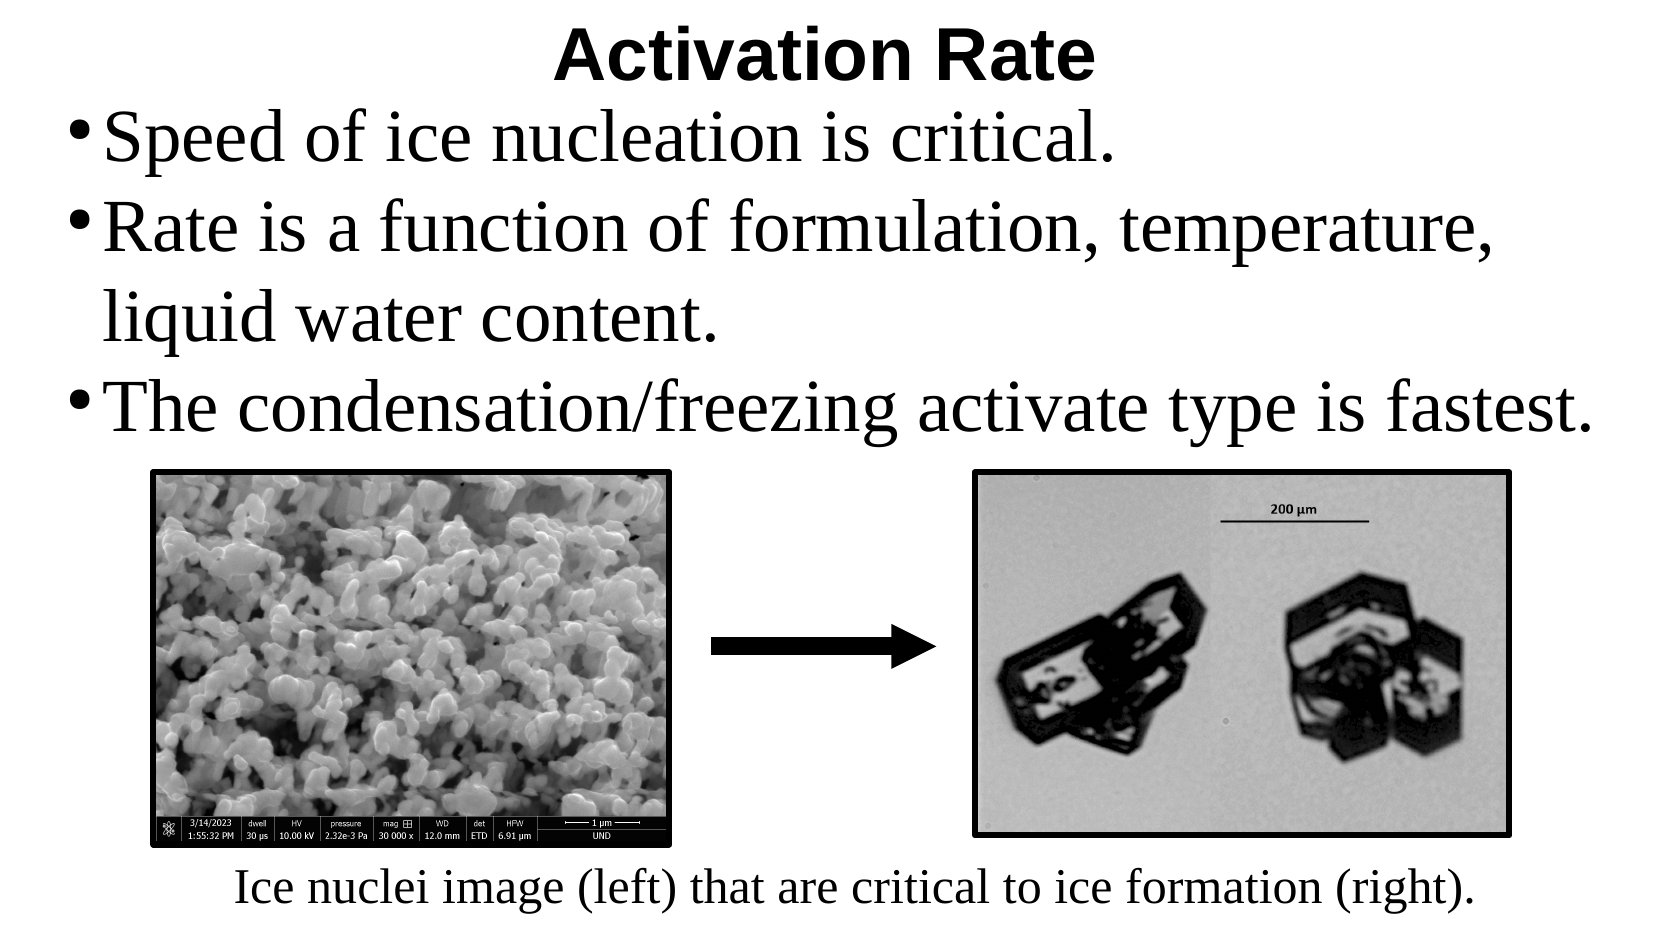

# Activation Rate
Speed of ice nucleation is critical.
Rate is a function of formulation, temperature, liquid water content.
The condensation/freezing activate type is fastest.
Ice nuclei image (left) that are critical to ice formation (right).